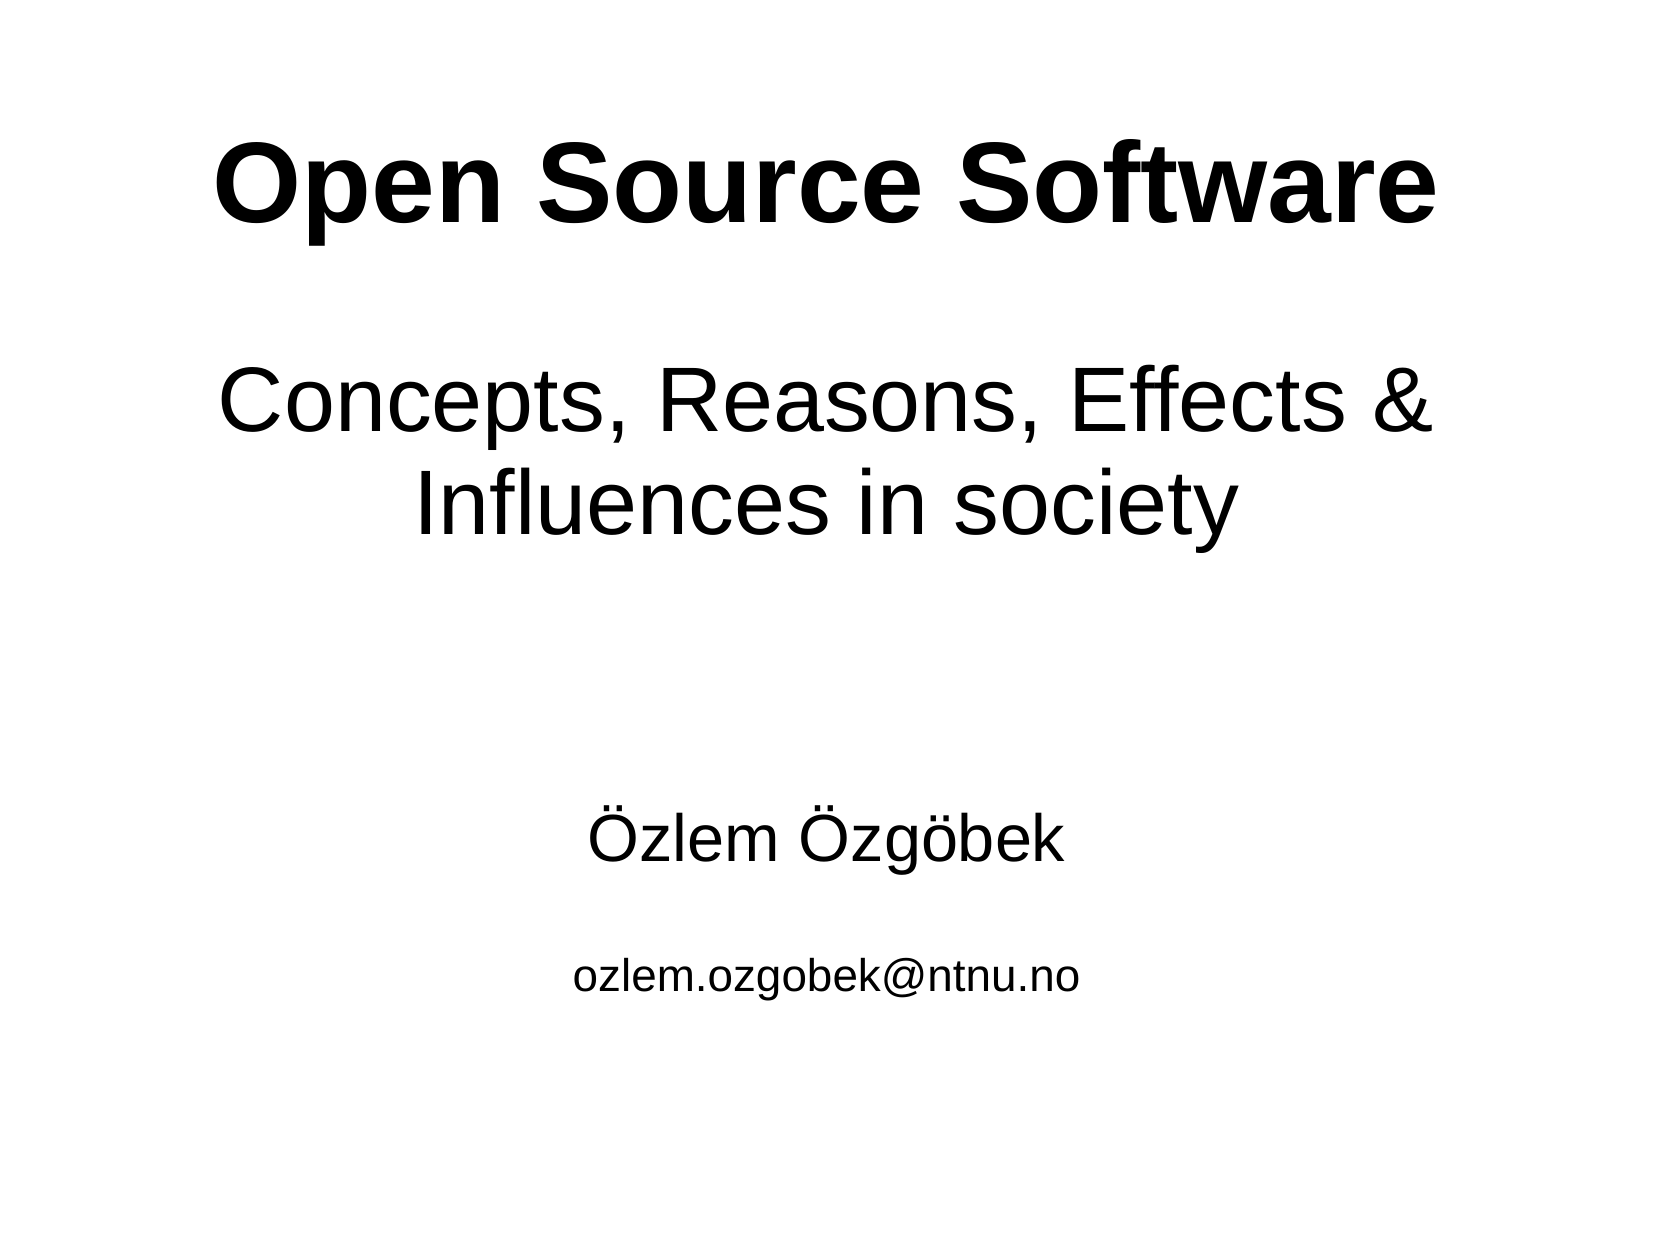

# Open Source Software Concepts, Reasons, Effects & Influences in society
Özlem Özgöbek
ozlem.ozgobek@ntnu.no